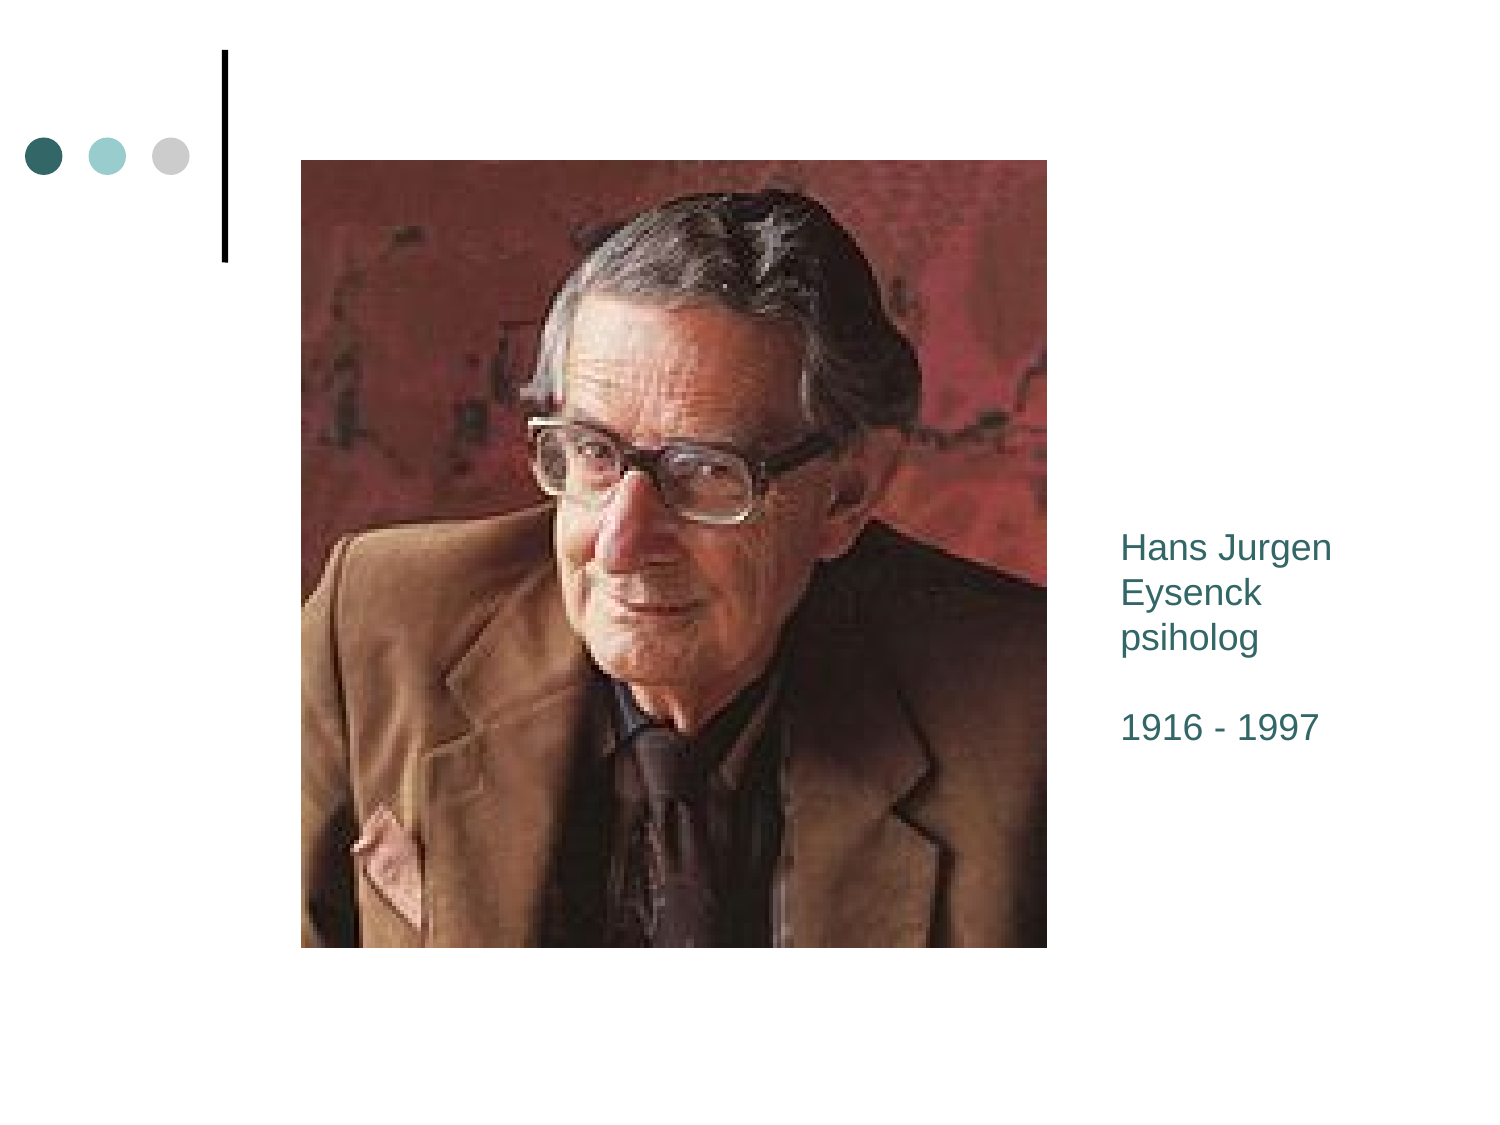

Hans Jurgen
Eysenck
psiholog
1916 - 1997